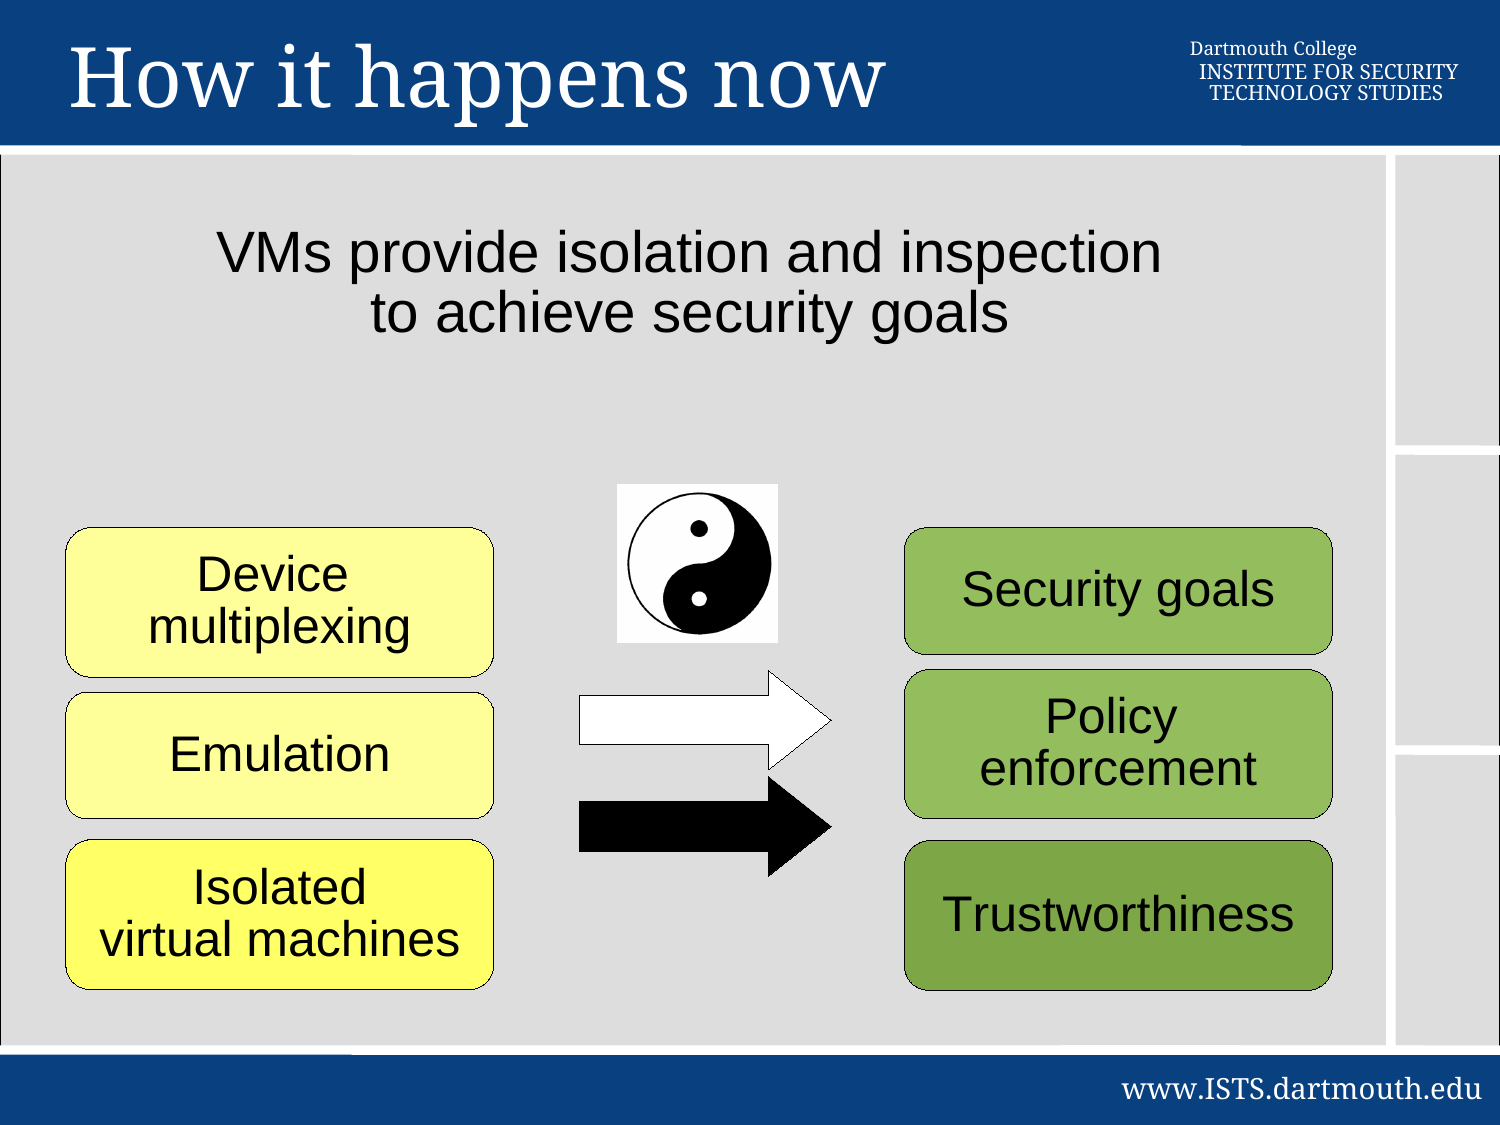

How it happens now
Dartmouth College
INSTITUTE FOR SECURITY
TECHNOLOGY STUDIES
# VMs provide isolation and inspection to achieve security goals
Device
multiplexing
Security goals
Policy
enforcement
Emulation
Isolated
virtual machines
Trustworthiness
www.ISTS.dartmouth.edu